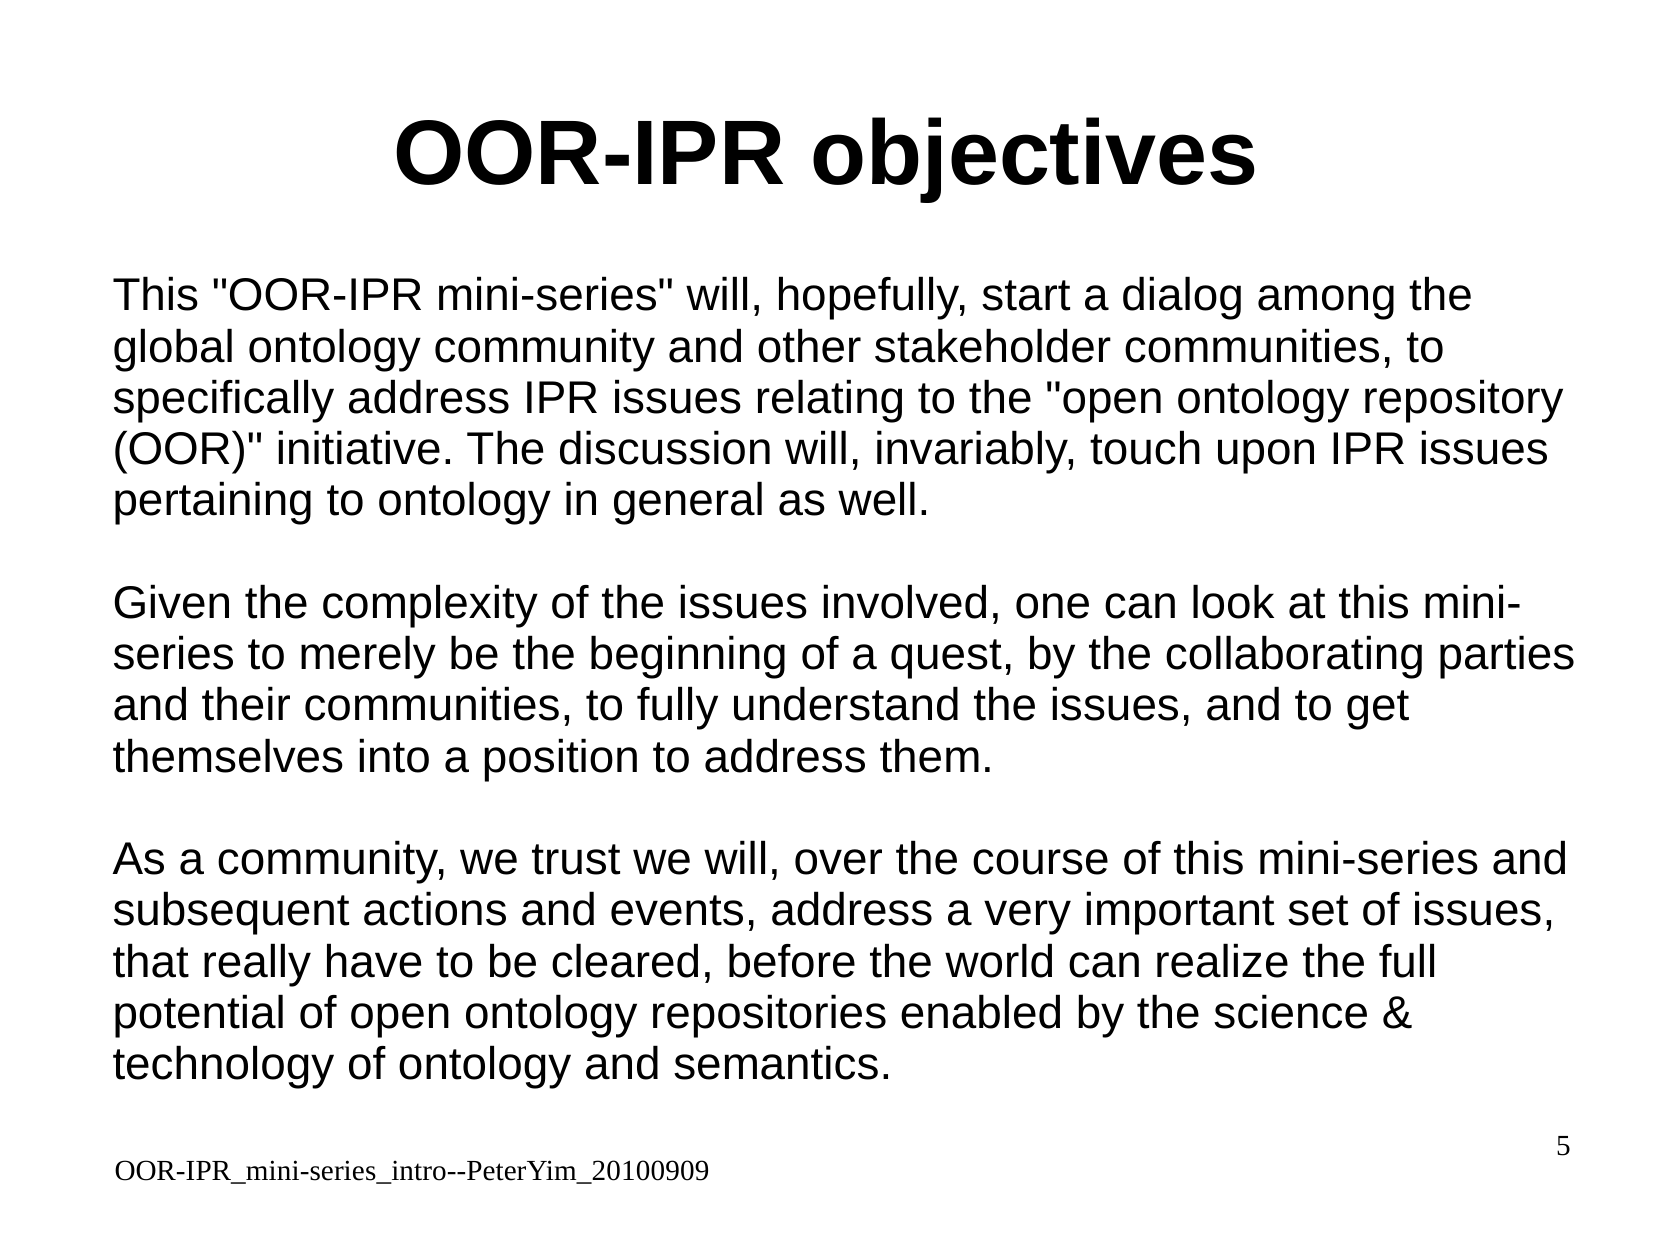

# OOR-IPR objectives
This "OOR-IPR mini-series" will, hopefully, start a dialog among the global ontology community and other stakeholder communities, to specifically address IPR issues relating to the "open ontology repository (OOR)" initiative. The discussion will, invariably, touch upon IPR issues pertaining to ontology in general as well.
Given the complexity of the issues involved, one can look at this mini-series to merely be the beginning of a quest, by the collaborating parties and their communities, to fully understand the issues, and to get themselves into a position to address them.
As a community, we trust we will, over the course of this mini-series and subsequent actions and events, address a very important set of issues, that really have to be cleared, before the world can realize the full potential of open ontology repositories enabled by the science & technology of ontology and semantics.
5